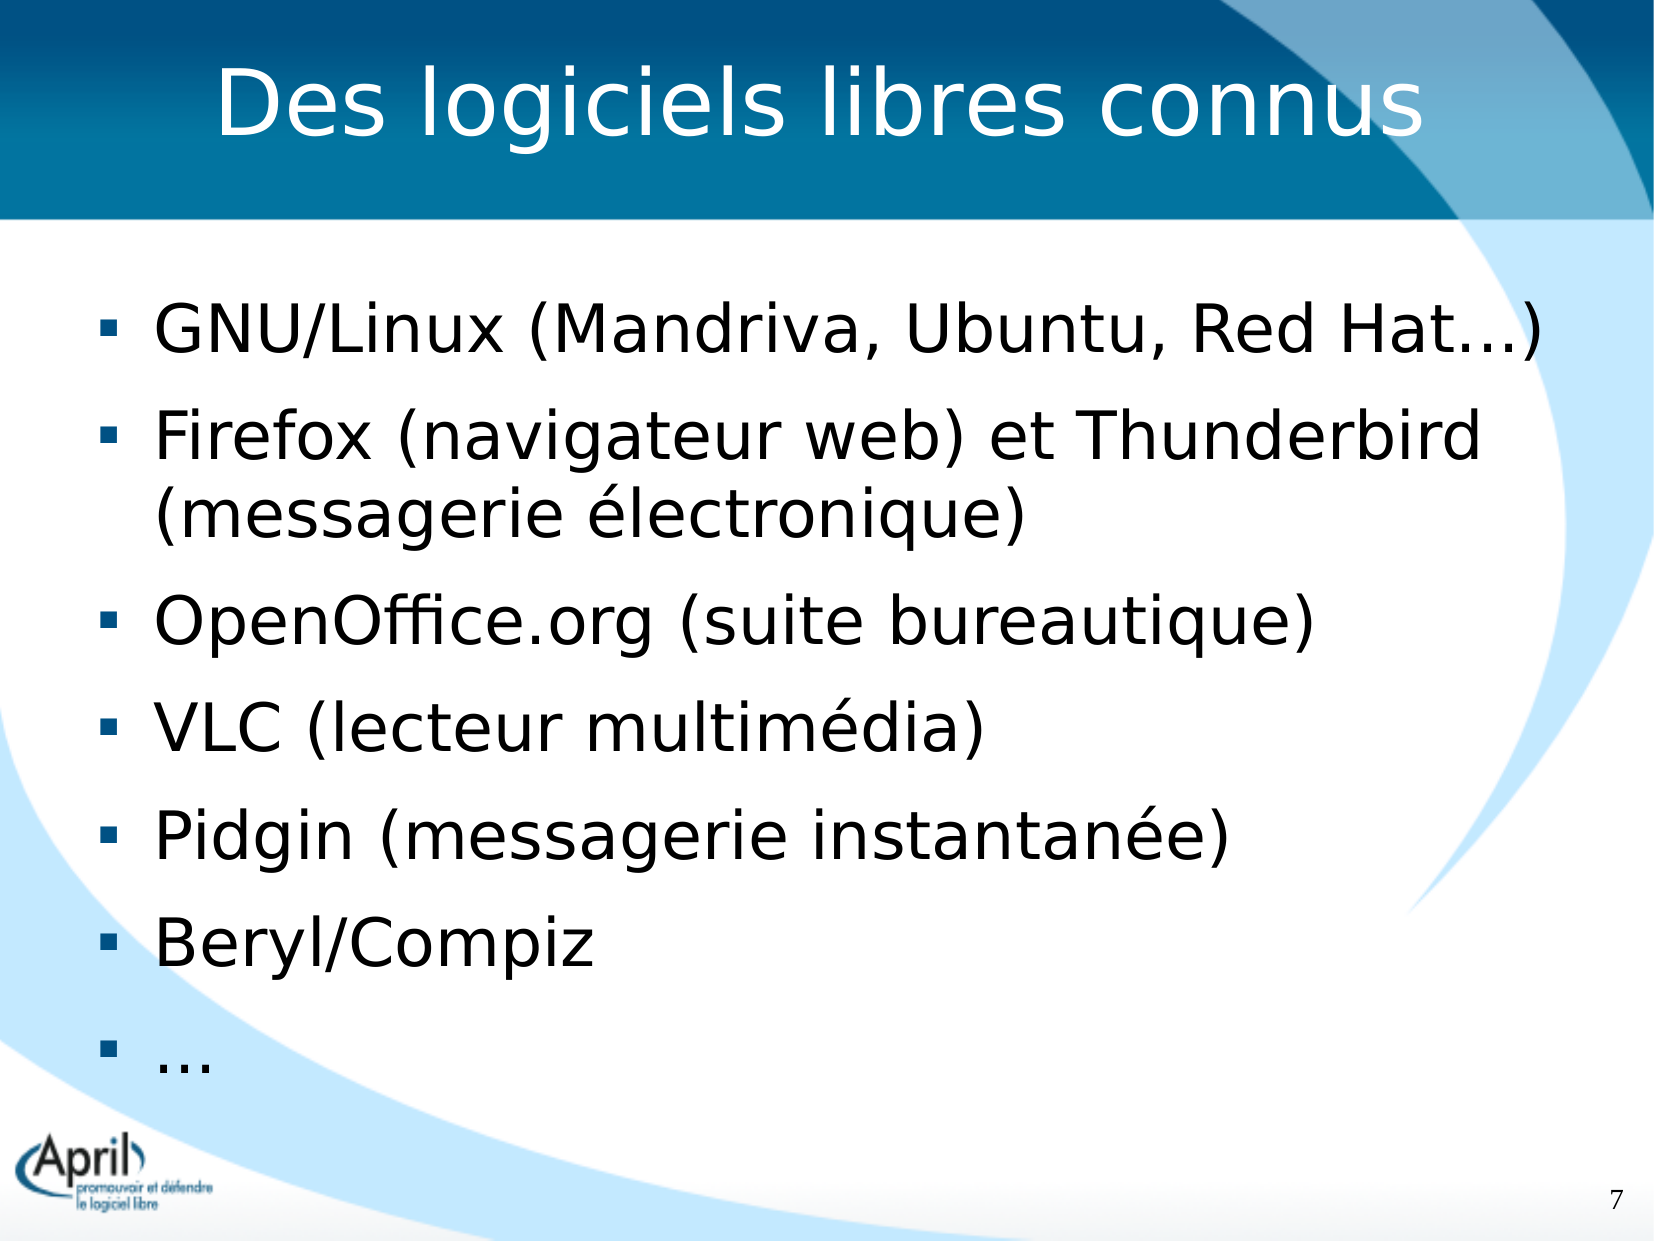

# Des logiciels libres connus
GNU/Linux (Mandriva, Ubuntu, Red Hat...)
Firefox (navigateur web) et Thunderbird (messagerie électronique)
OpenOffice.org (suite bureautique)
VLC (lecteur multimédia)
Pidgin (messagerie instantanée)
Beryl/Compiz
...
7